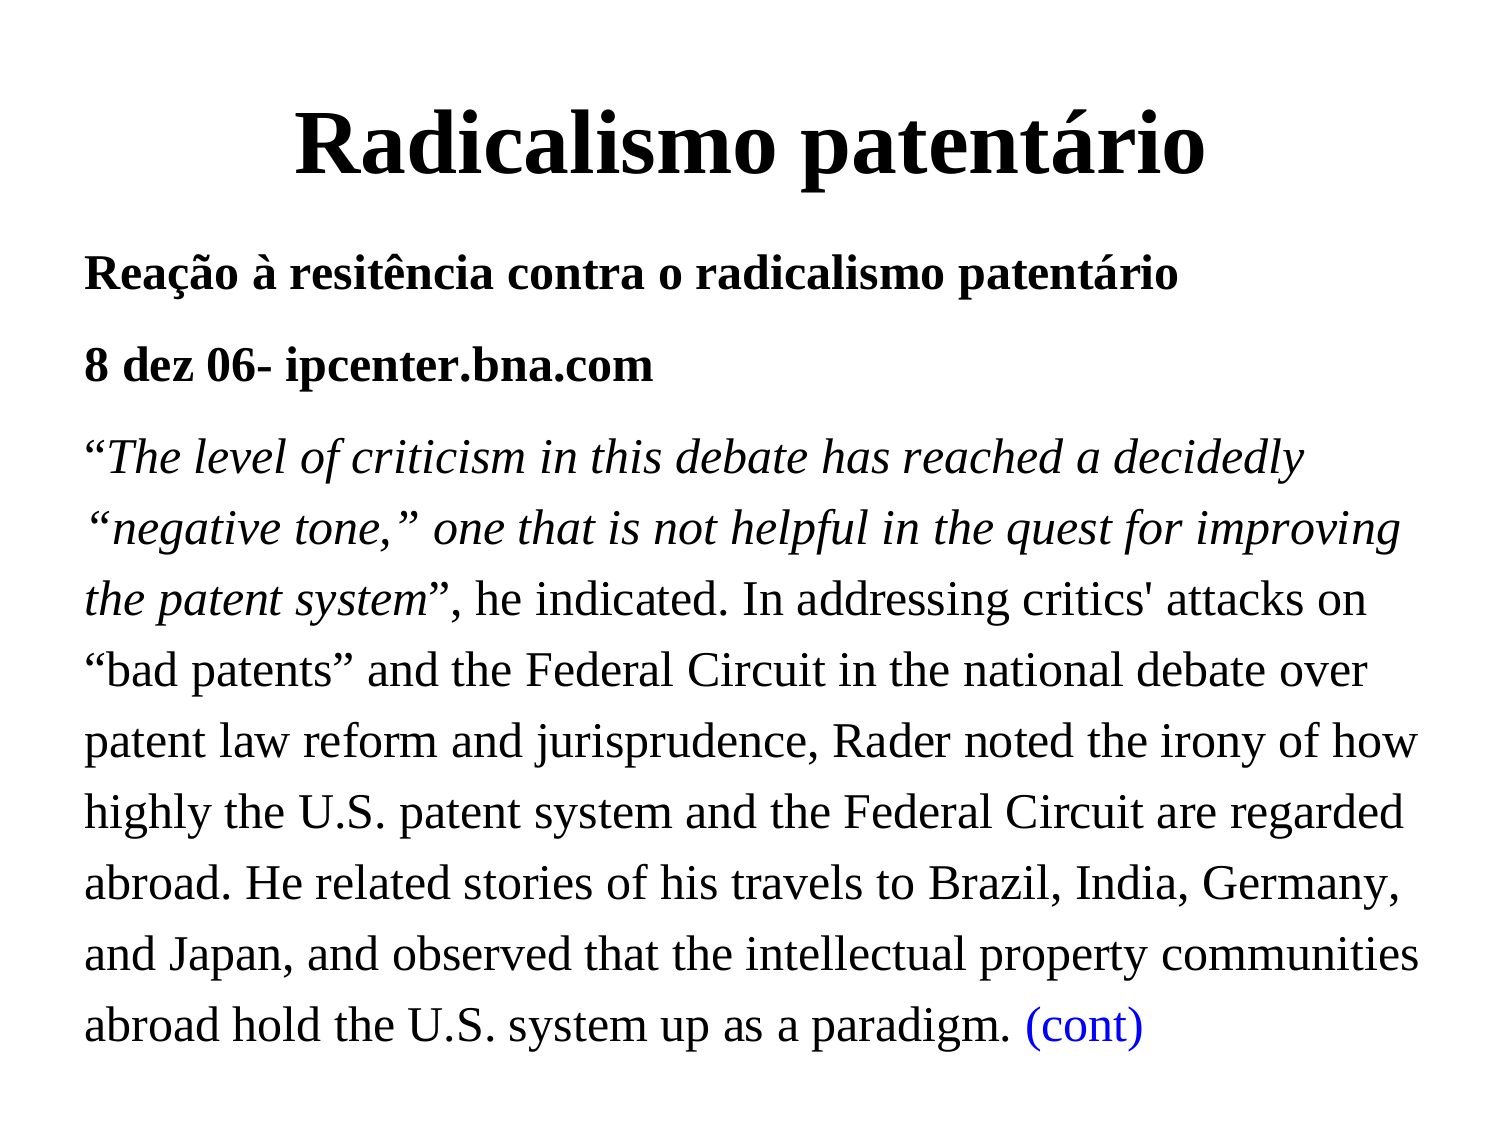

# Radicalismo patentário
Reação à resitência contra o radicalismo patentário
8 dez 06- ipcenter.bna.com
“The level of criticism in this debate has reached a decidedly “negative tone,” one that is not helpful in the quest for improving the patent system”, he indicated. In addressing critics' attacks on “bad patents” and the Federal Circuit in the national debate over patent law reform and jurisprudence, Rader noted the irony of how highly the U.S. patent system and the Federal Circuit are regarded abroad. He related stories of his travels to Brazil, India, Germany, and Japan, and observed that the intellectual property communities abroad hold the U.S. system up as a paradigm. (cont)